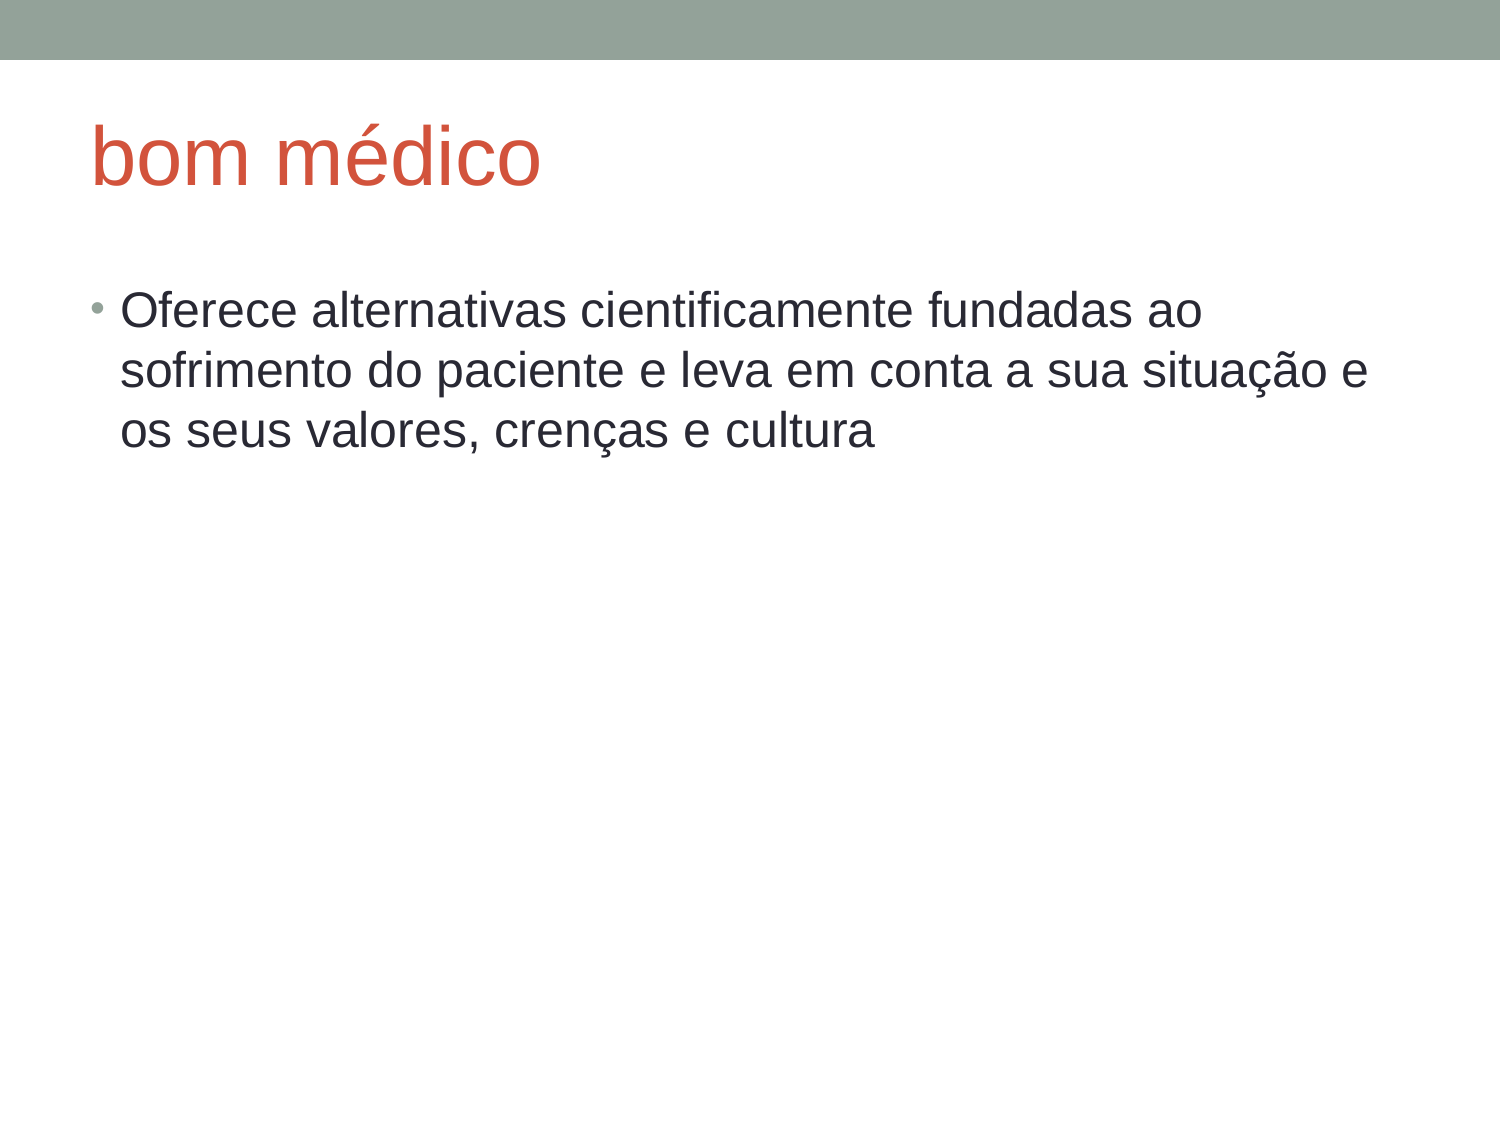

# bom médico
Oferece alternativas cientificamente fundadas ao sofrimento do paciente e leva em conta a sua situação e os seus valores, crenças e cultura